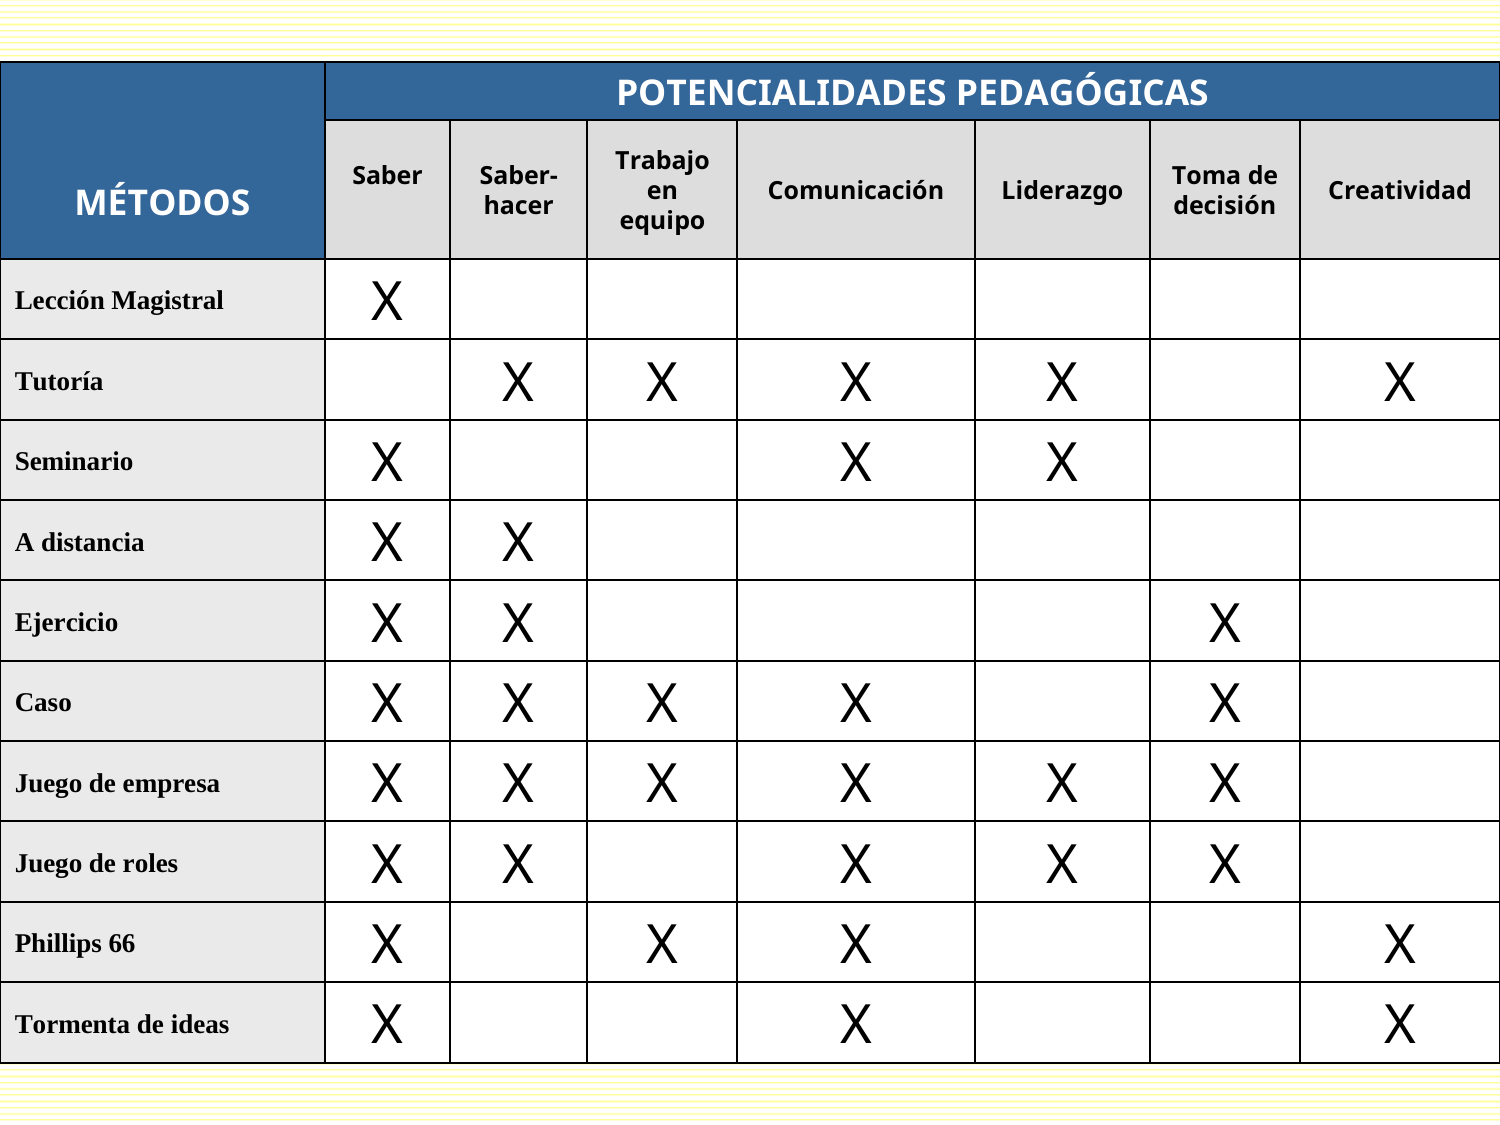

| MÉTODOS | POTENCIALIDADES PEDAGÓGICAS | | | | | | |
| --- | --- | --- | --- | --- | --- | --- | --- |
| | Saber | Saber-hacer | Trabajo en equipo | Comunicación | Liderazgo | Toma de decisión | Creatividad |
| Lección Magistral | X | | | | | | |
| Tutoría | | X | X | X | X | | X |
| Seminario | X | | | X | X | | |
| A distancia | X | X | | | | | |
| Ejercicio | X | X | | | | X | |
| Caso | X | X | X | X | | X | |
| Juego de empresa | X | X | X | X | X | X | |
| Juego de roles | X | X | | X | X | X | |
| Phillips 66 | X | | X | X | | | X |
| Tormenta de ideas | X | | | X | | | X |